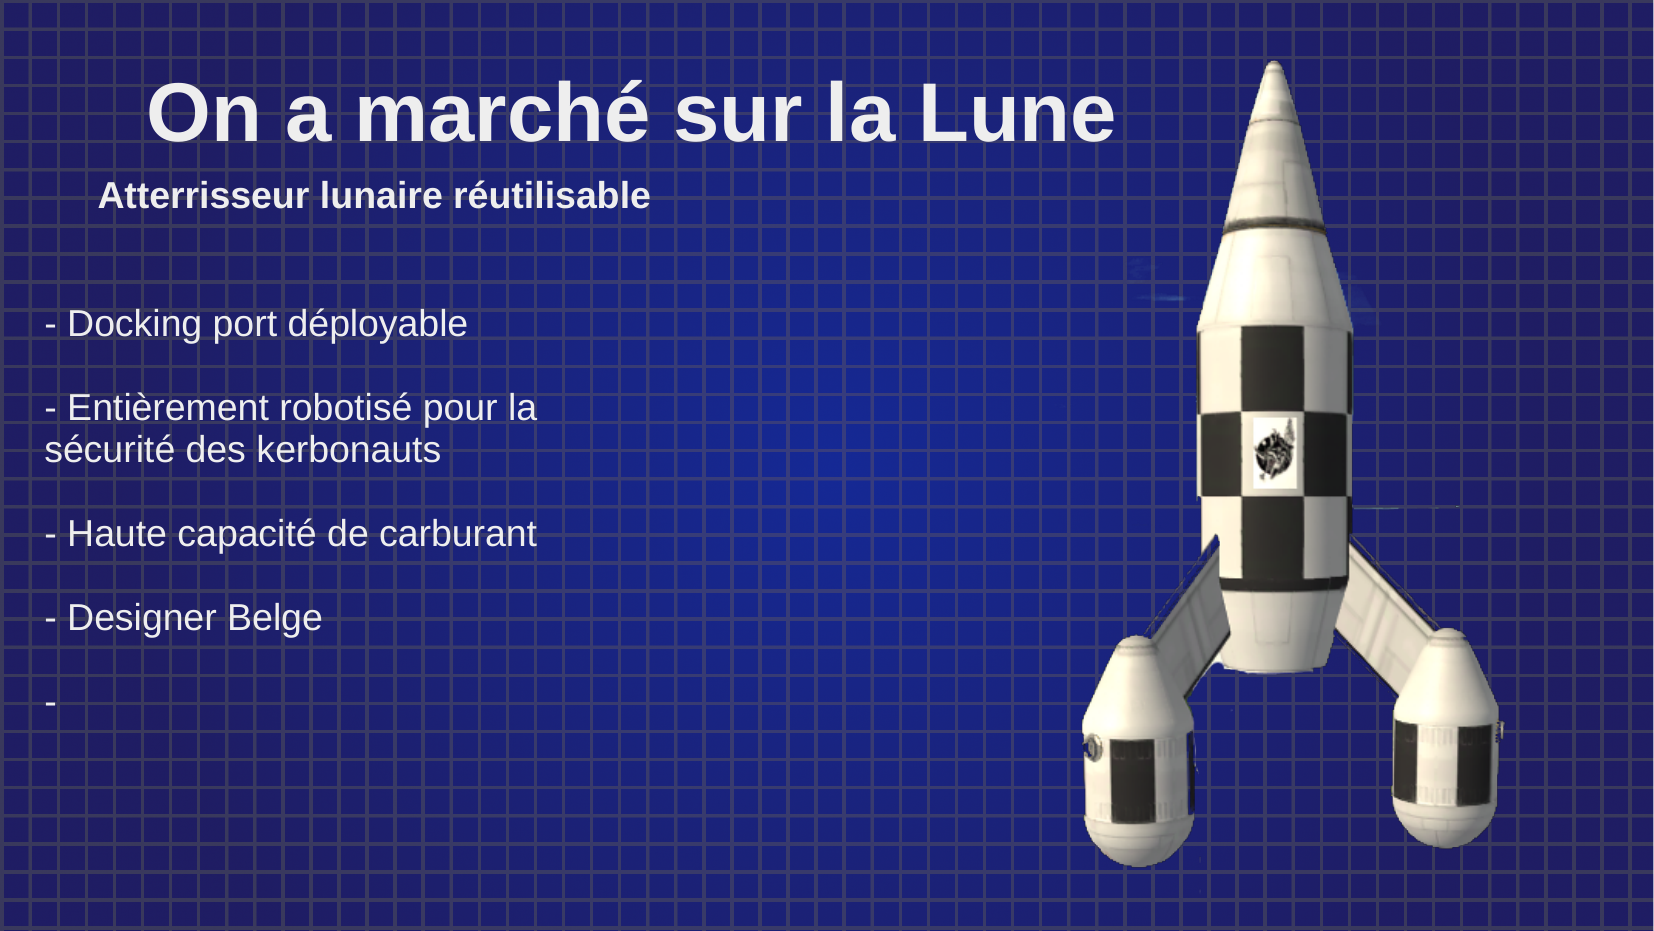

#
On a marché sur la Lune
Atterrisseur lunaire réutilisable
- Docking port déployable
- Entièrement robotisé pour la sécurité des kerbonauts
- Haute capacité de carburant
- Designer Belge
-